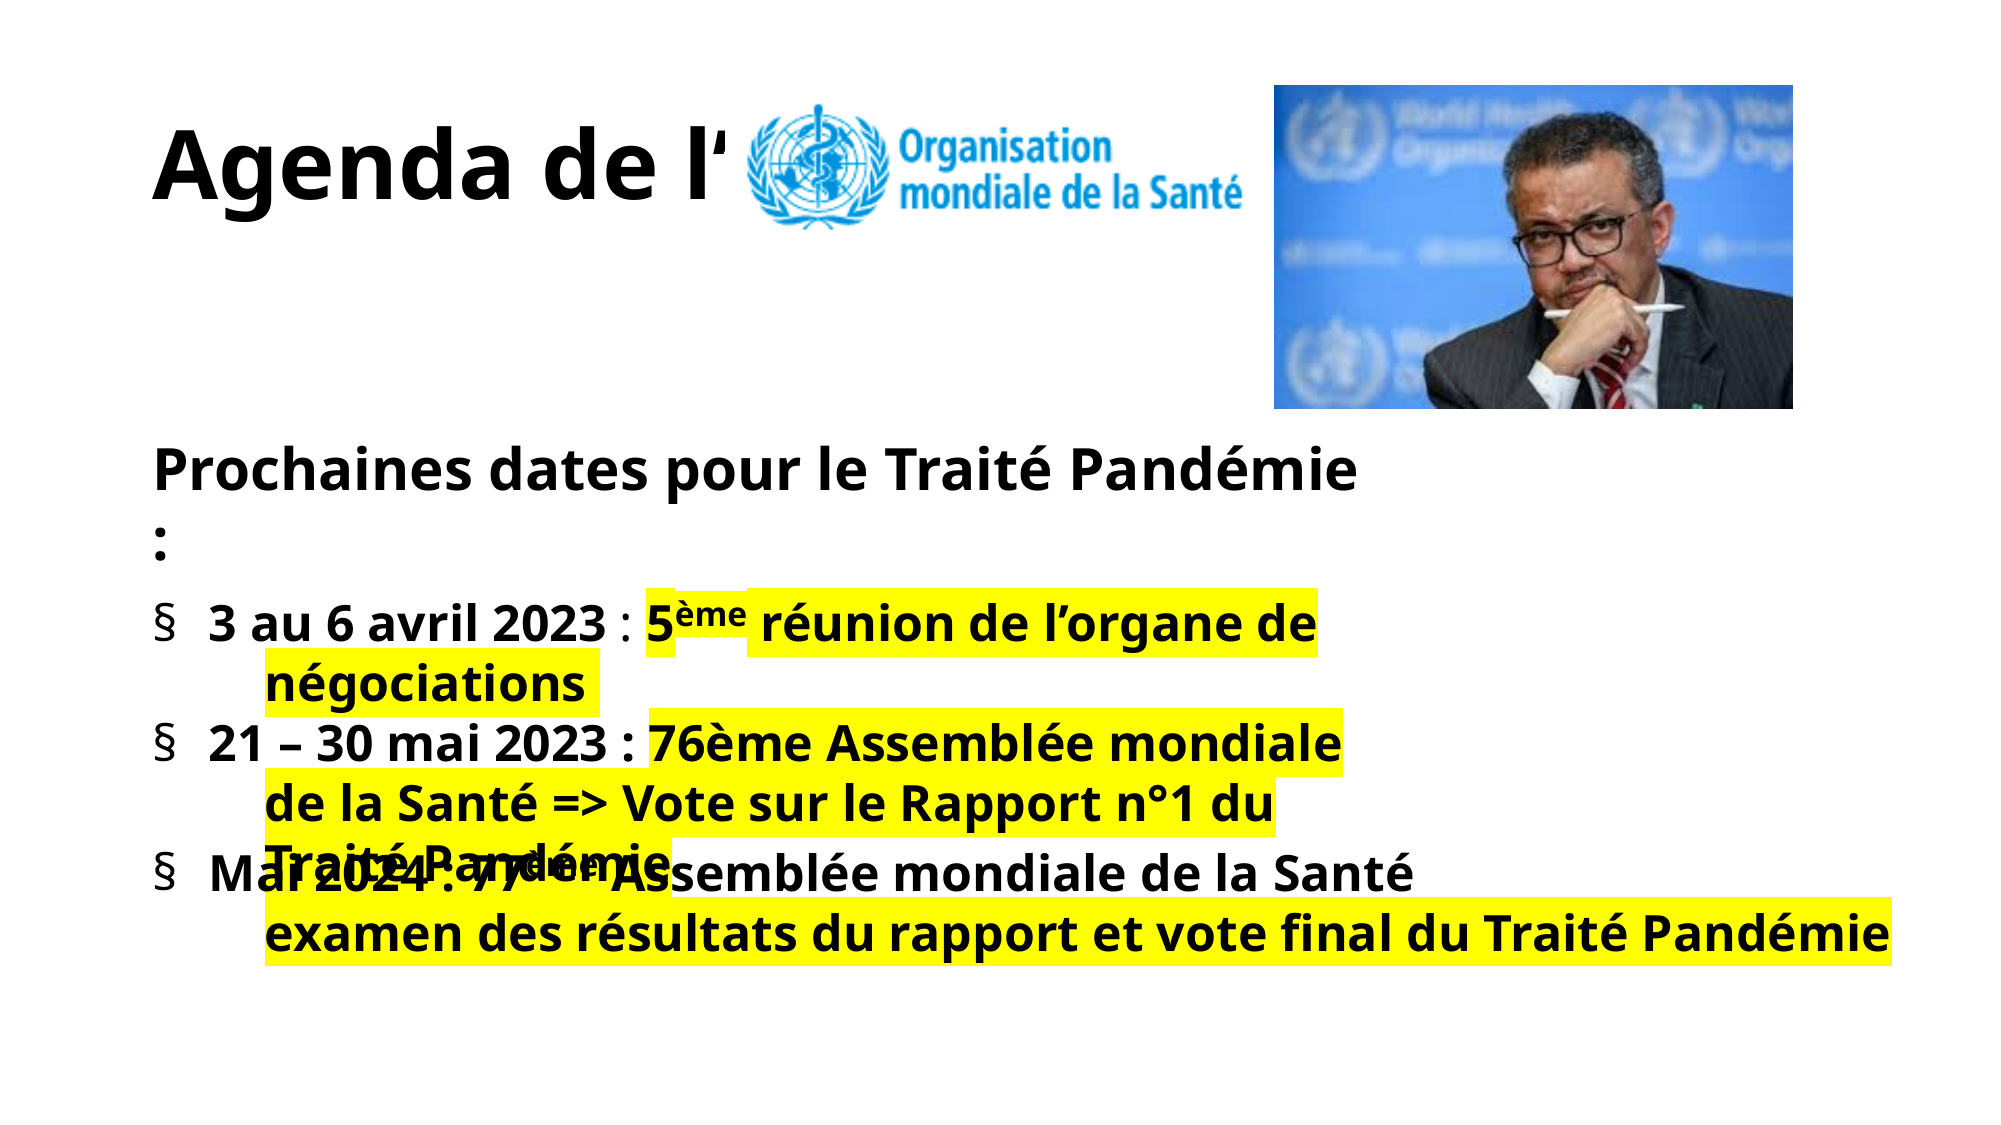

# Agenda de l’
Prochaines dates pour le Traité Pandémie :
3 au 6 avril 2023 : 5ème réunion de l’organe de négociations
21 – 30 mai 2023 : 76ème Assemblée mondiale de la Santé => Vote sur le Rapport n°1 du Traité Pandémie
Mai 2024 : 77ème Assemblée mondiale de la Santé
examen des résultats du rapport et vote final du Traité Pandémie